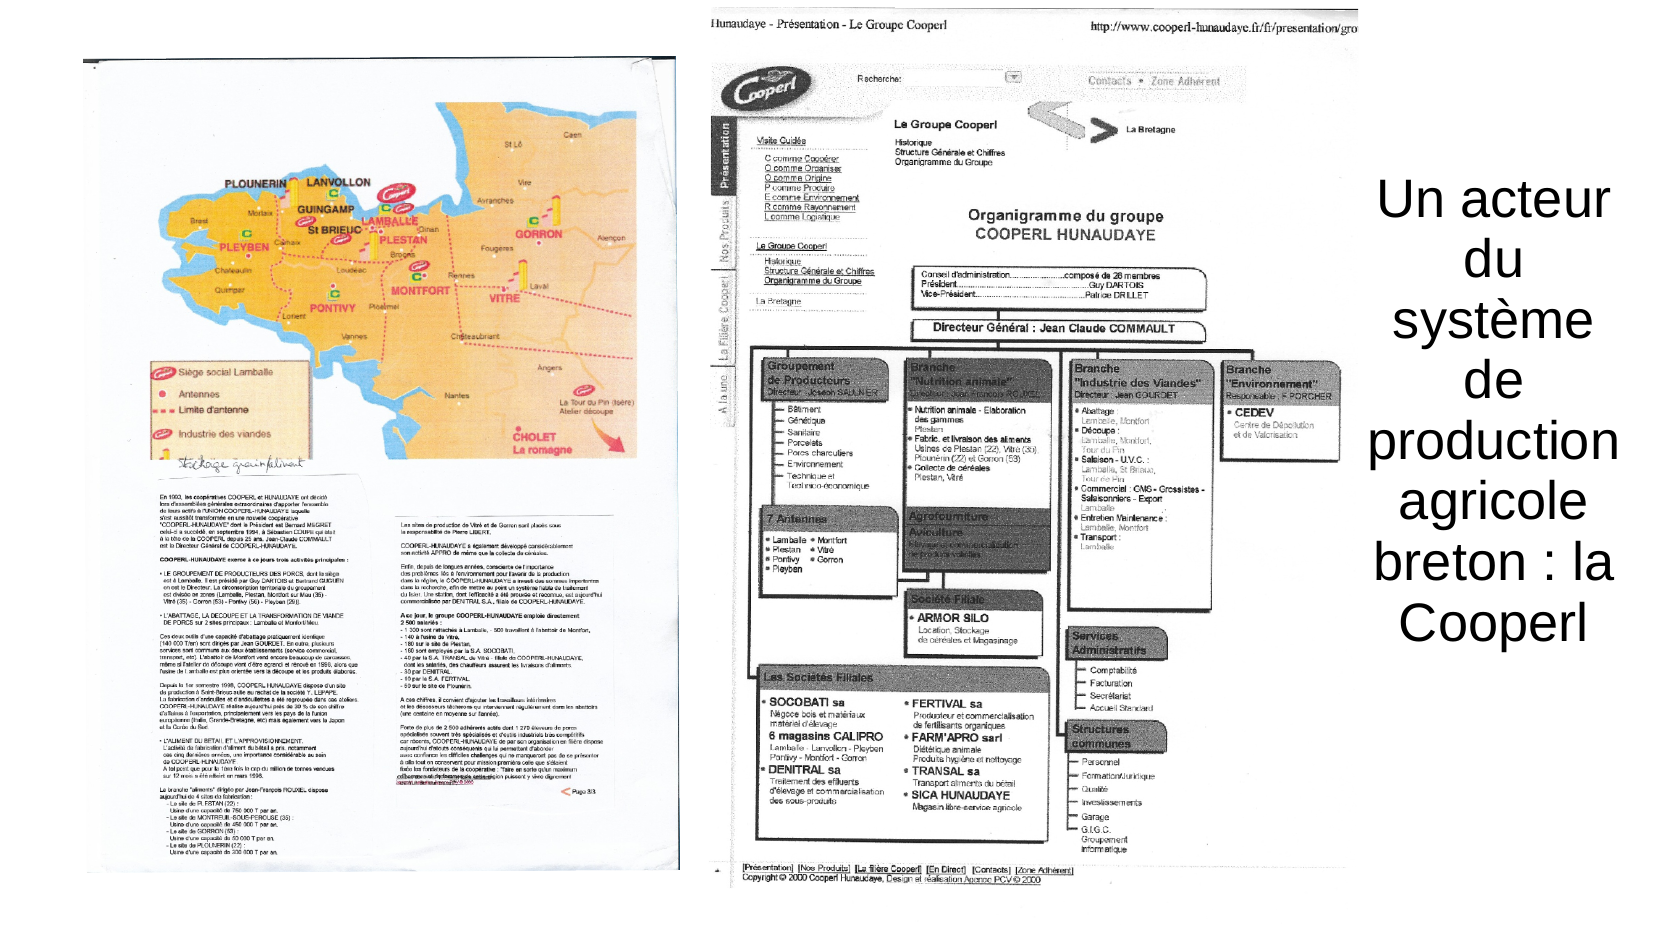

# Un acteur du système de production agricole breton : la Cooperl